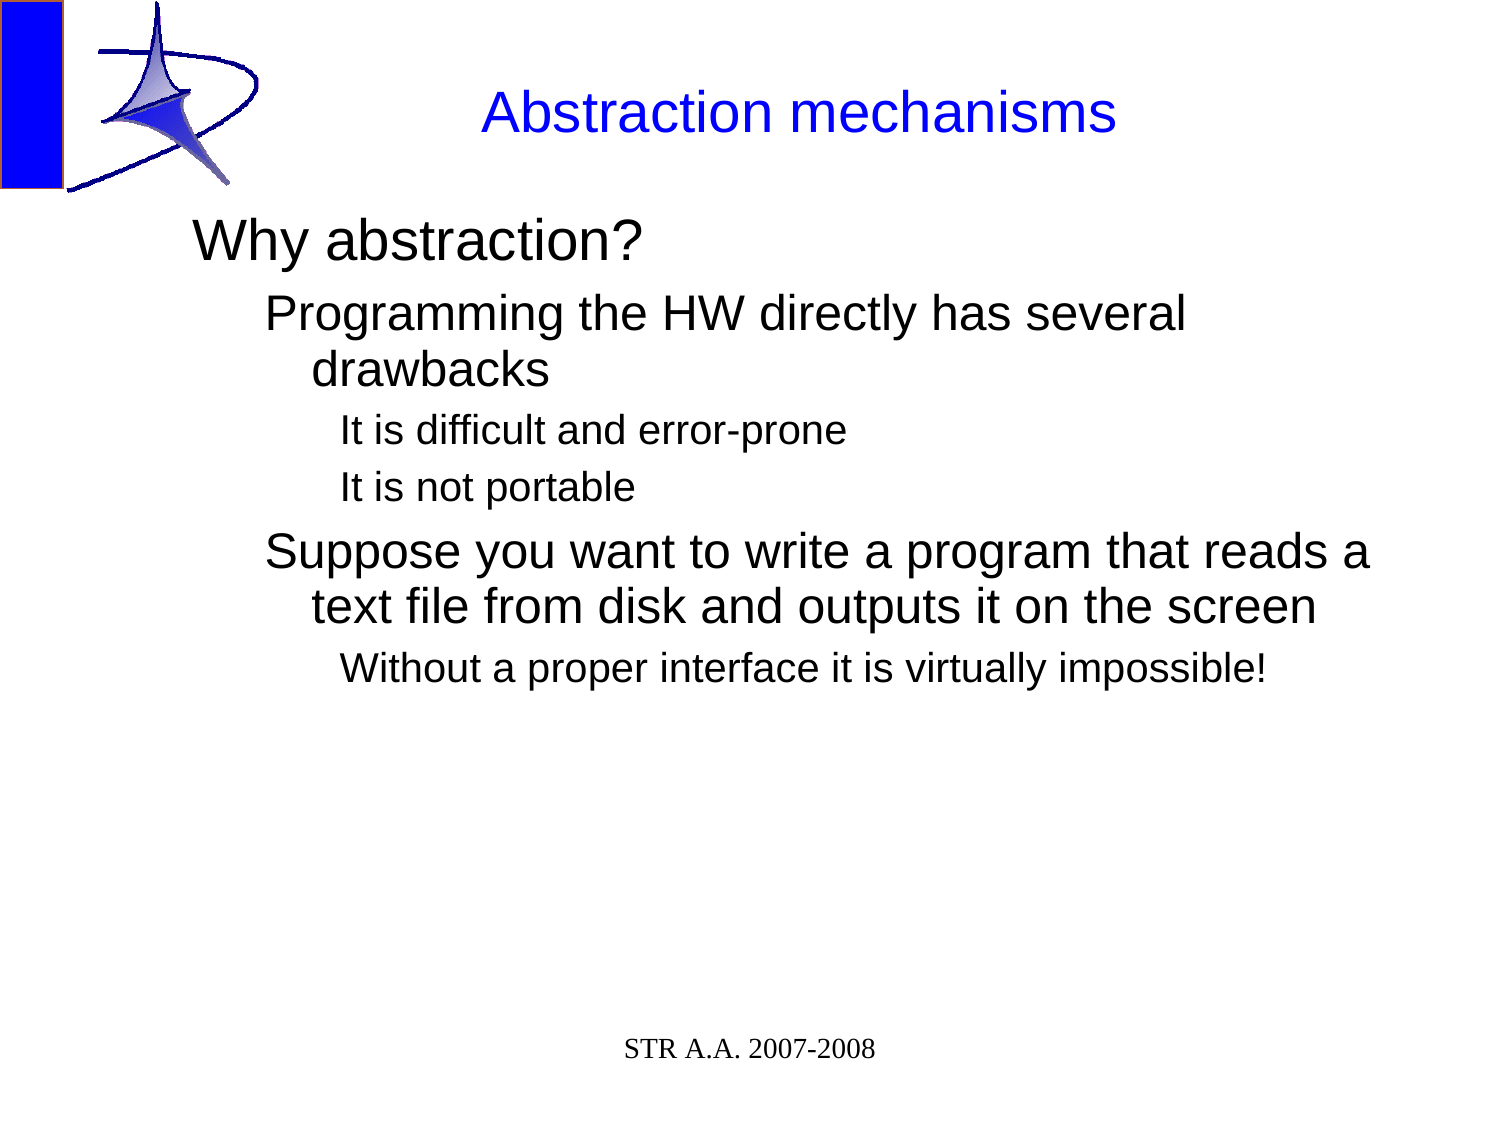

# Abstraction mechanisms
Why abstraction?
Programming the HW directly has several drawbacks
It is difficult and error-prone
It is not portable
Suppose you want to write a program that reads a text file from disk and outputs it on the screen
Without a proper interface it is virtually impossible!
STR A.A. 2007-2008